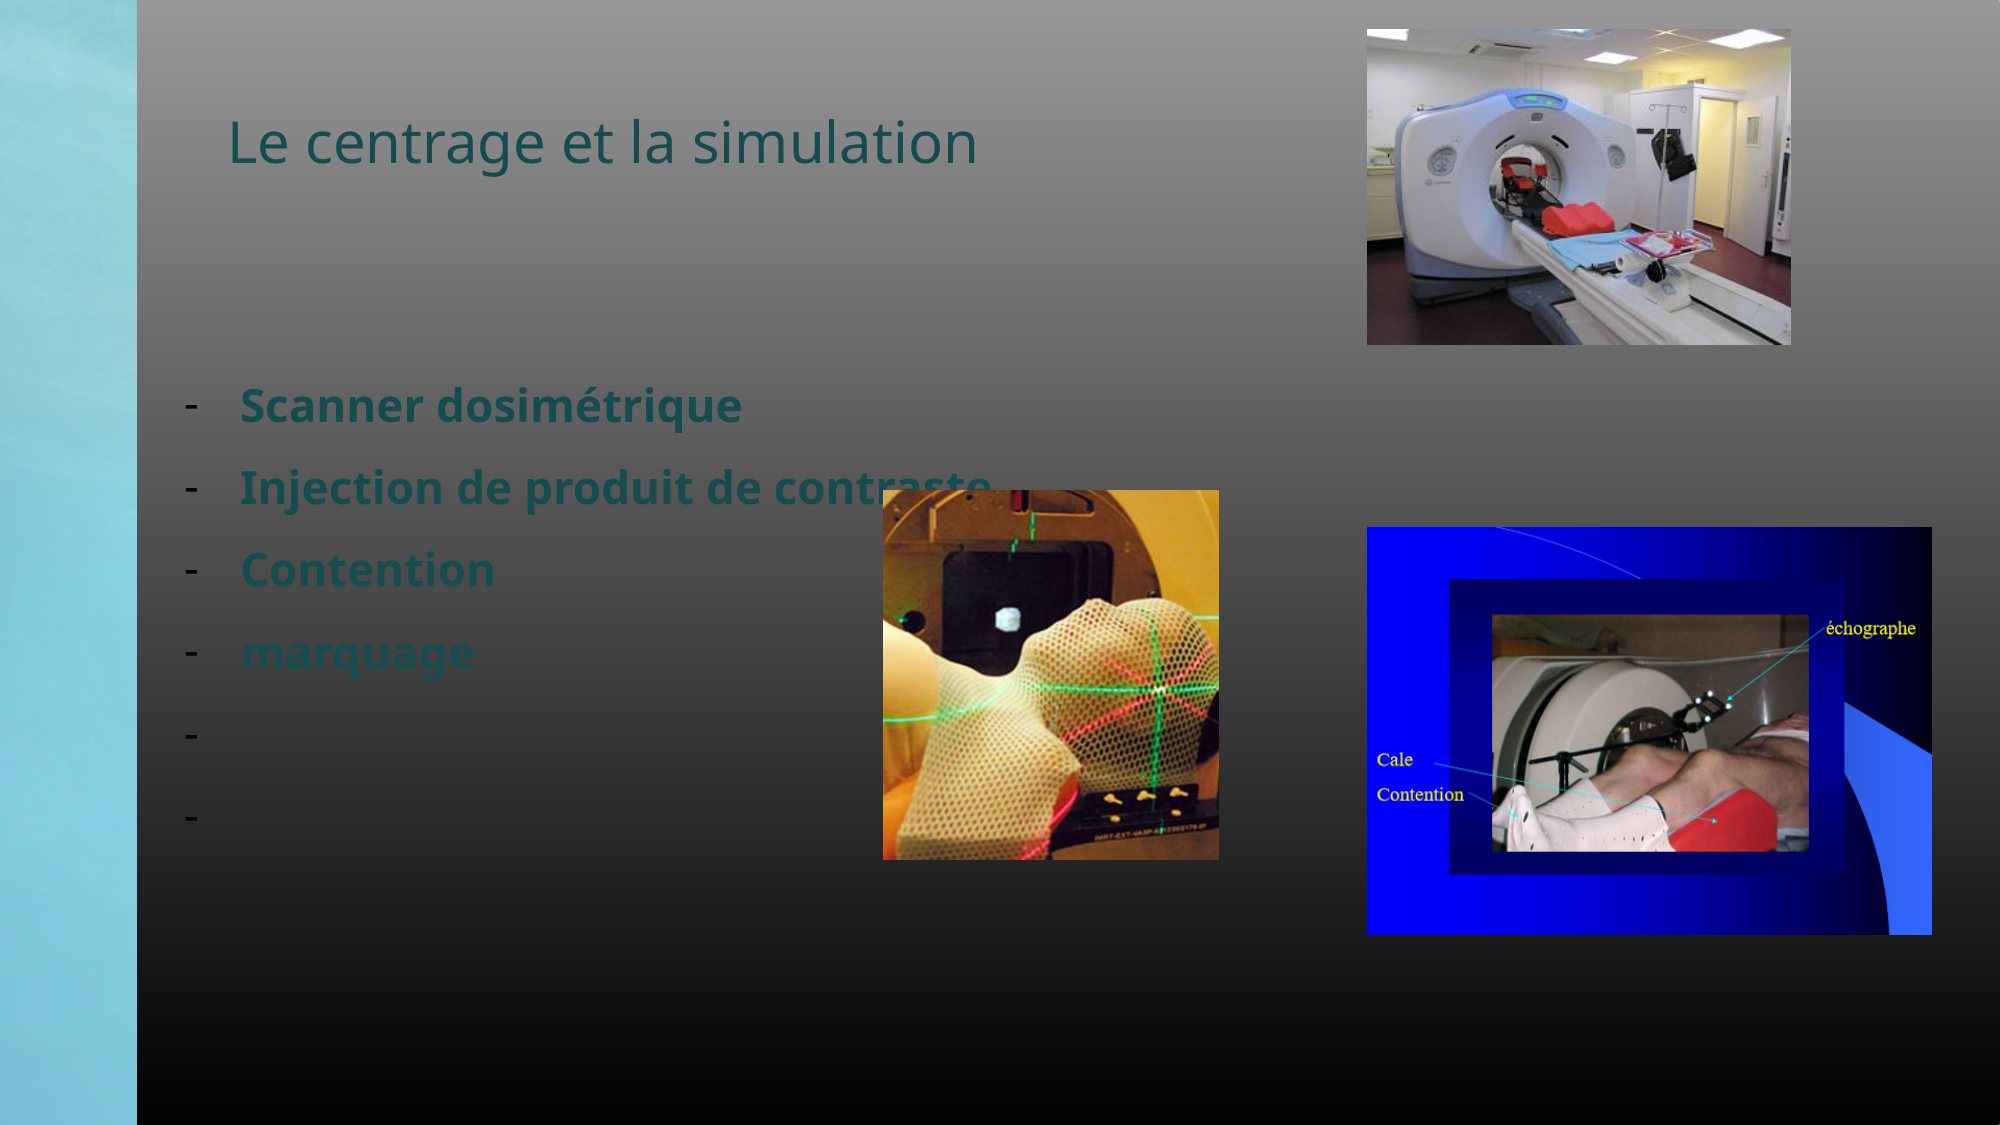

# Le centrage et la simulation
Scanner dosimétrique
Injection de produit de contraste
Contention
marquage